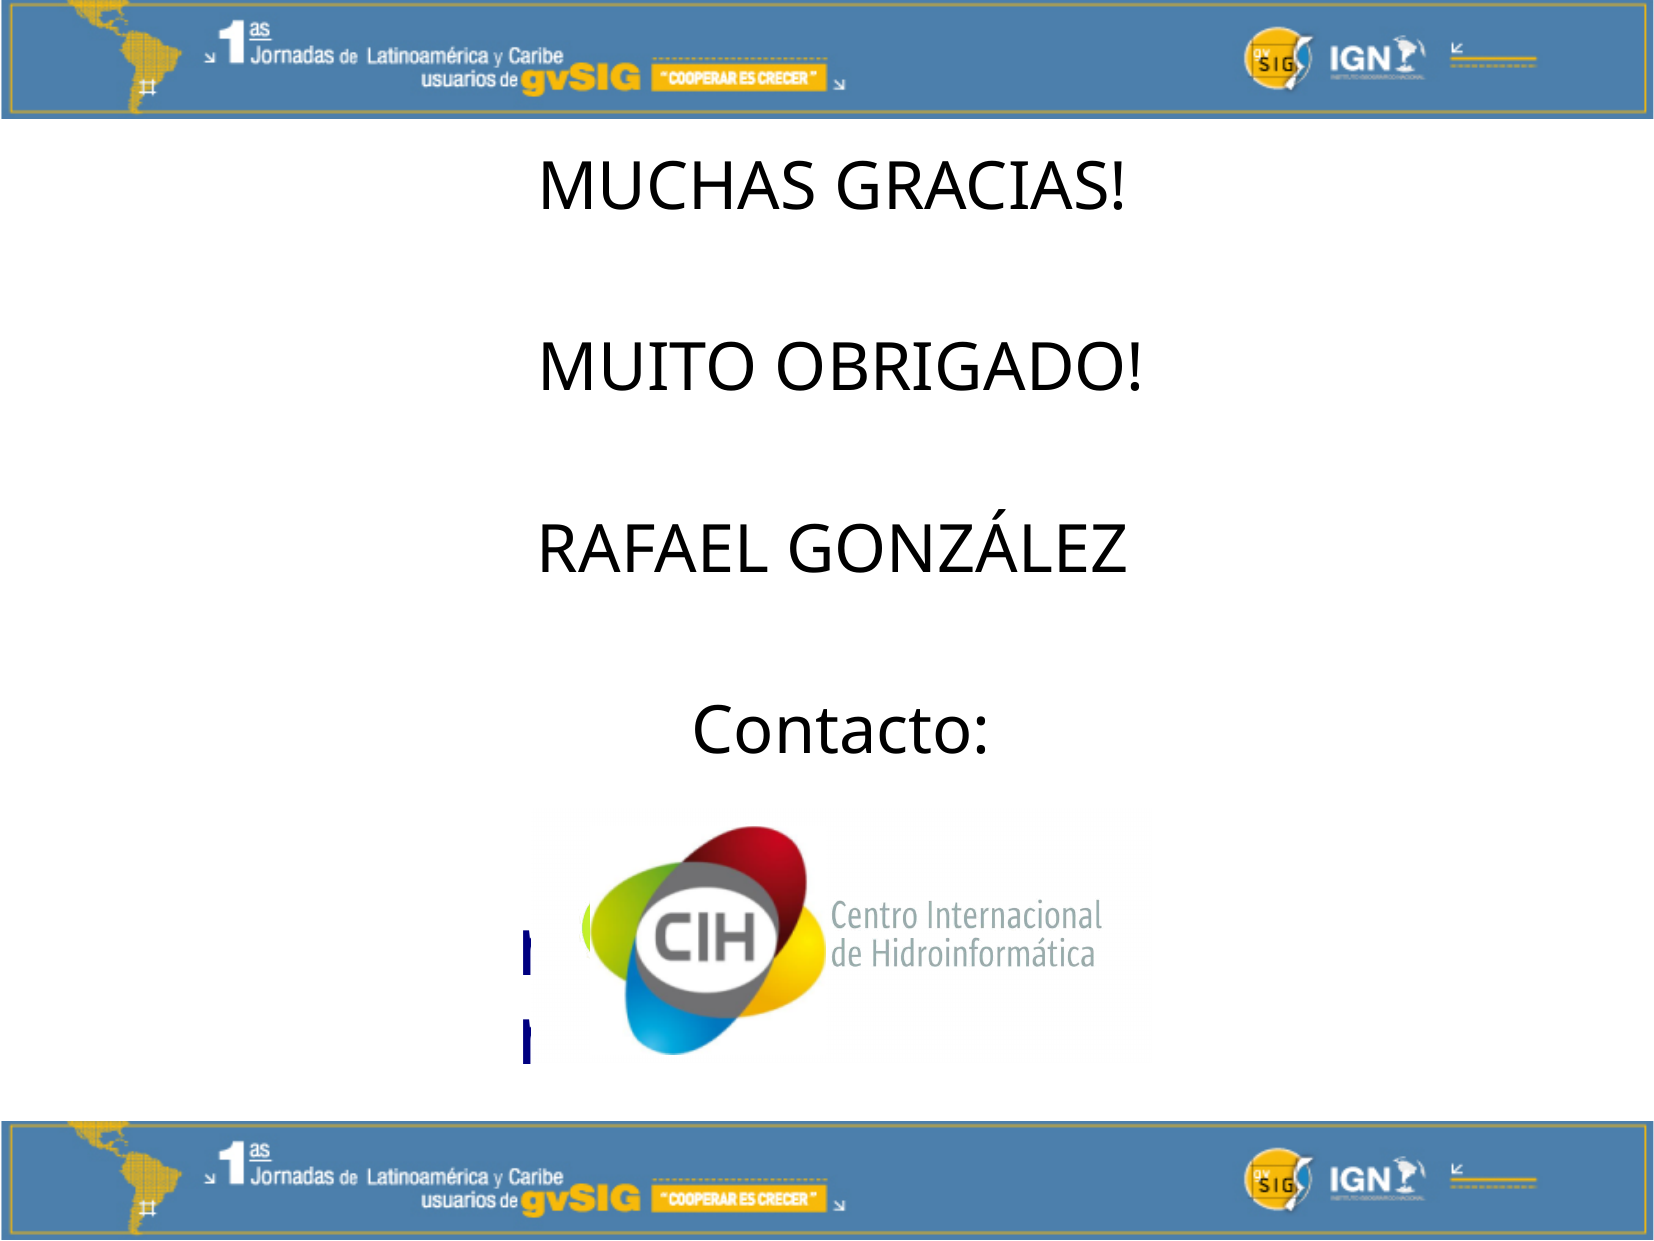

MUCHAS GRACIAS!
MUITO OBRIGADO!
RAFAEL GONZÁLEZ
Contacto:
 rafael@pti.org.br